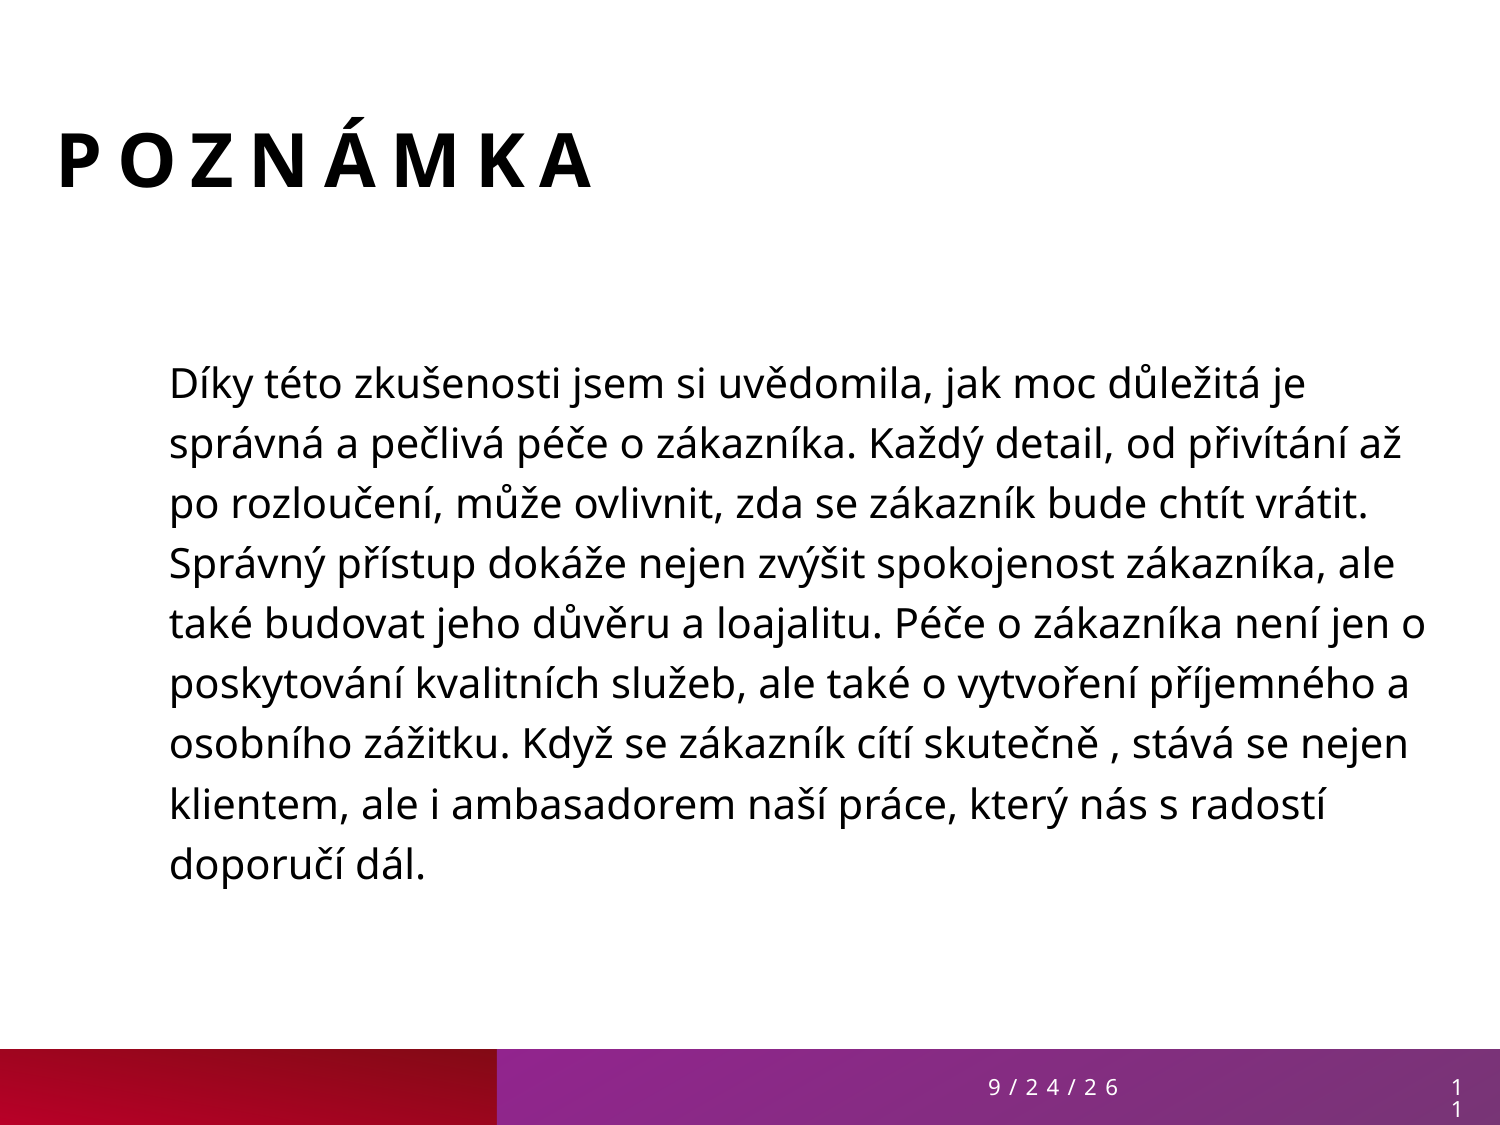

# poznámka
Díky této zkušenosti jsem si uvědomila, jak moc důležitá je správná a pečlivá péče o zákazníka. Každý detail, od přivítání až po rozloučení, může ovlivnit, zda se zákazník bude chtít vrátit. Správný přístup dokáže nejen zvýšit spokojenost zákazníka, ale také budovat jeho důvěru a loajalitu. Péče o zákazníka není jen o poskytování kvalitních služeb, ale také o vytvoření příjemného a osobního zážitku. Když se zákazník cítí skutečně , stává se nejen klientem, ale i ambasadorem naší práce, který nás s radostí doporučí dál.